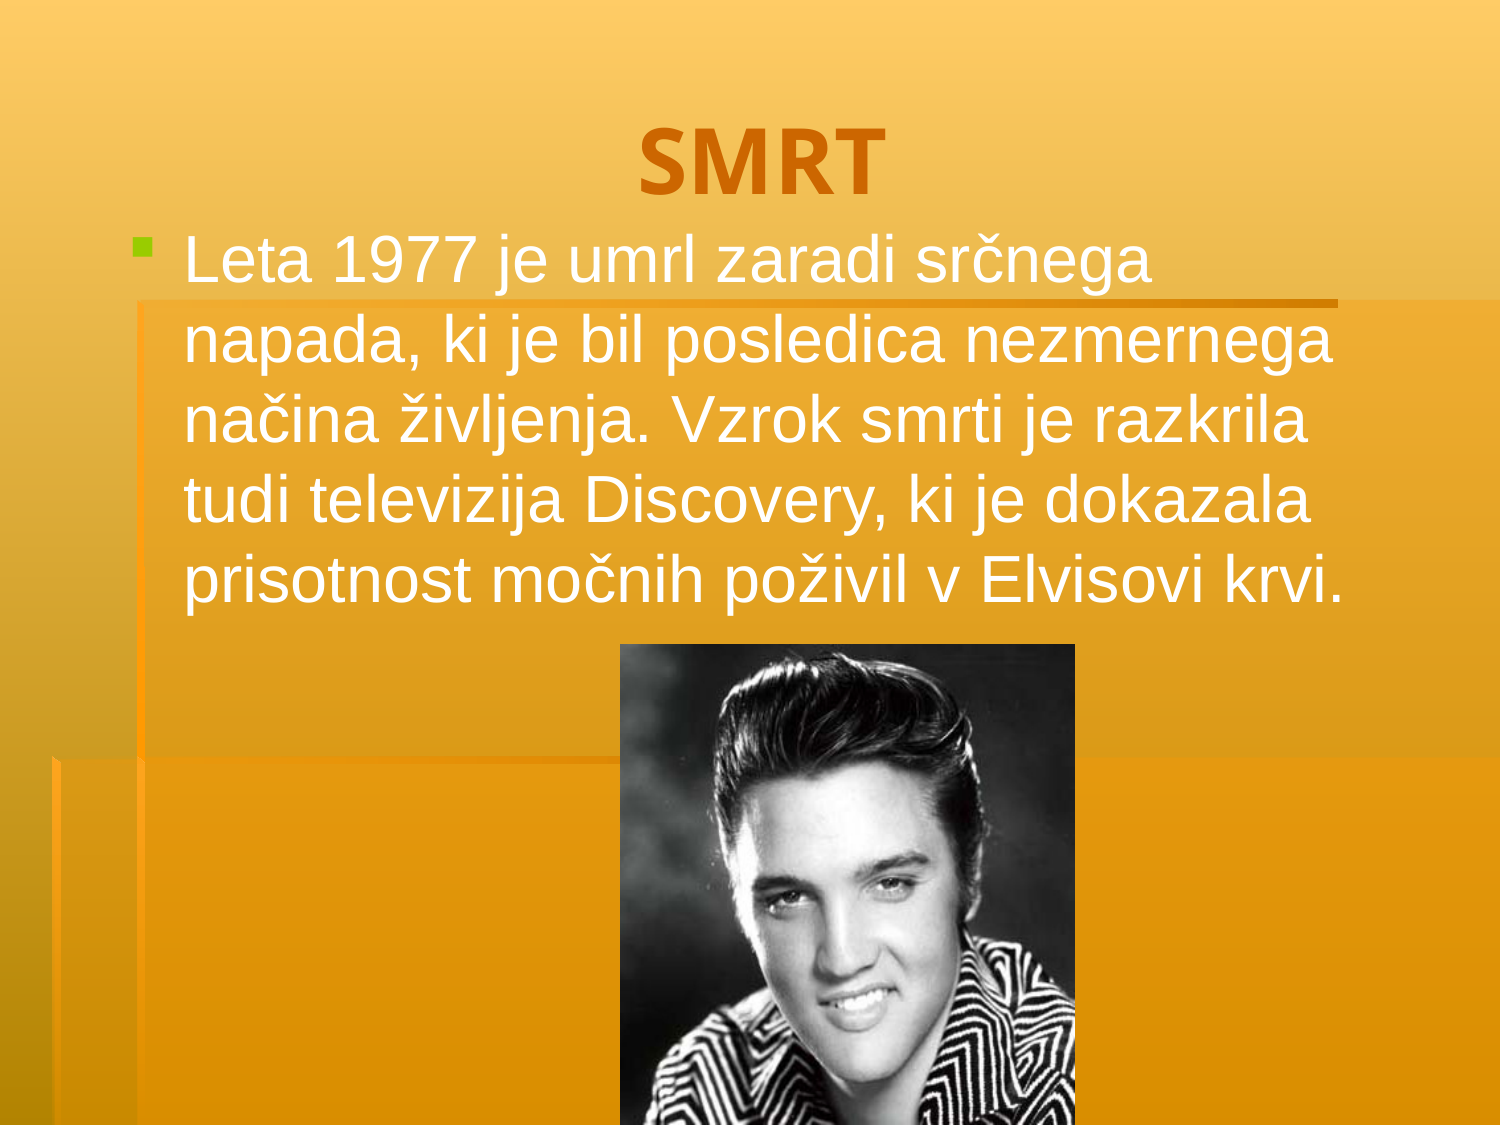

# SMRT
Leta 1977 je umrl zaradi srčnega napada, ki je bil posledica nezmernega načina življenja. Vzrok smrti je razkrila tudi televizija Discovery, ki je dokazala prisotnost močnih poživil v Elvisovi krvi.